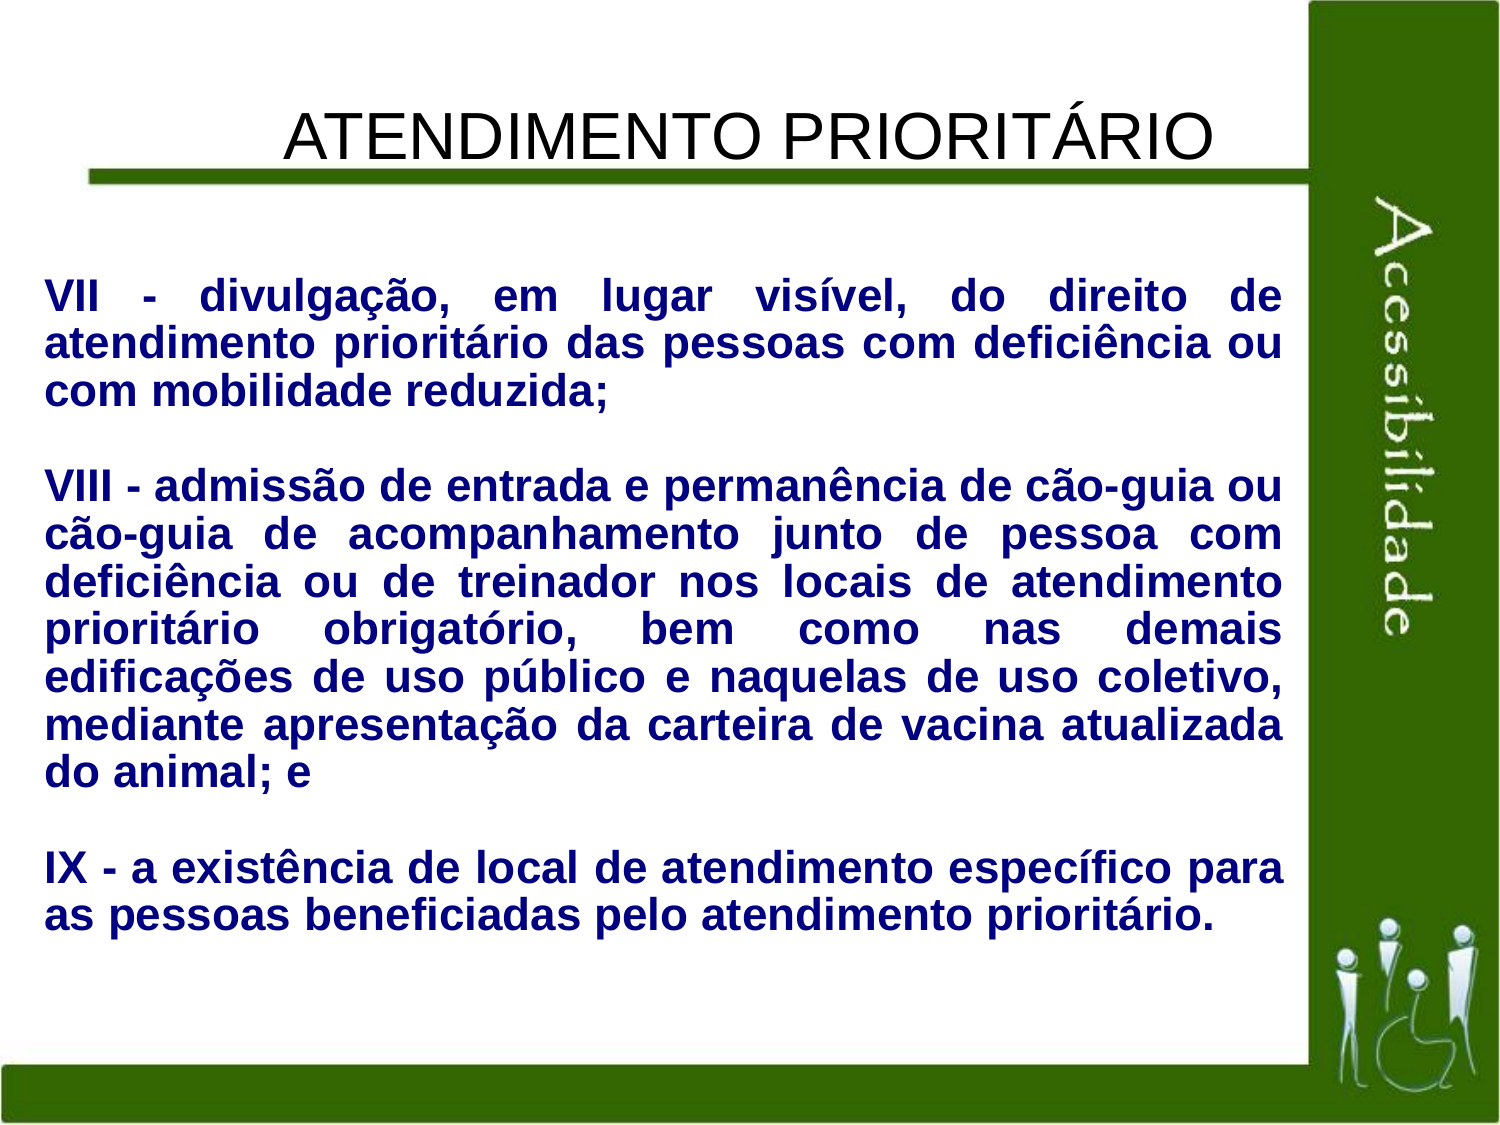

# ATENDIMENTO PRIORITÁRIO
VII - divulgação, em lugar visível, do direito de atendimento prioritário das pessoas com deficiência ou com mobilidade reduzida;
VIII - admissão de entrada e permanência de cão-guia ou cão-guia de acompanhamento junto de pessoa com deficiência ou de treinador nos locais de atendimento prioritário obrigatório, bem como nas demais edificações de uso público e naquelas de uso coletivo, mediante apresentação da carteira de vacina atualizada do animal; e
IX - a existência de local de atendimento específico para as pessoas beneficiadas pelo atendimento prioritário.